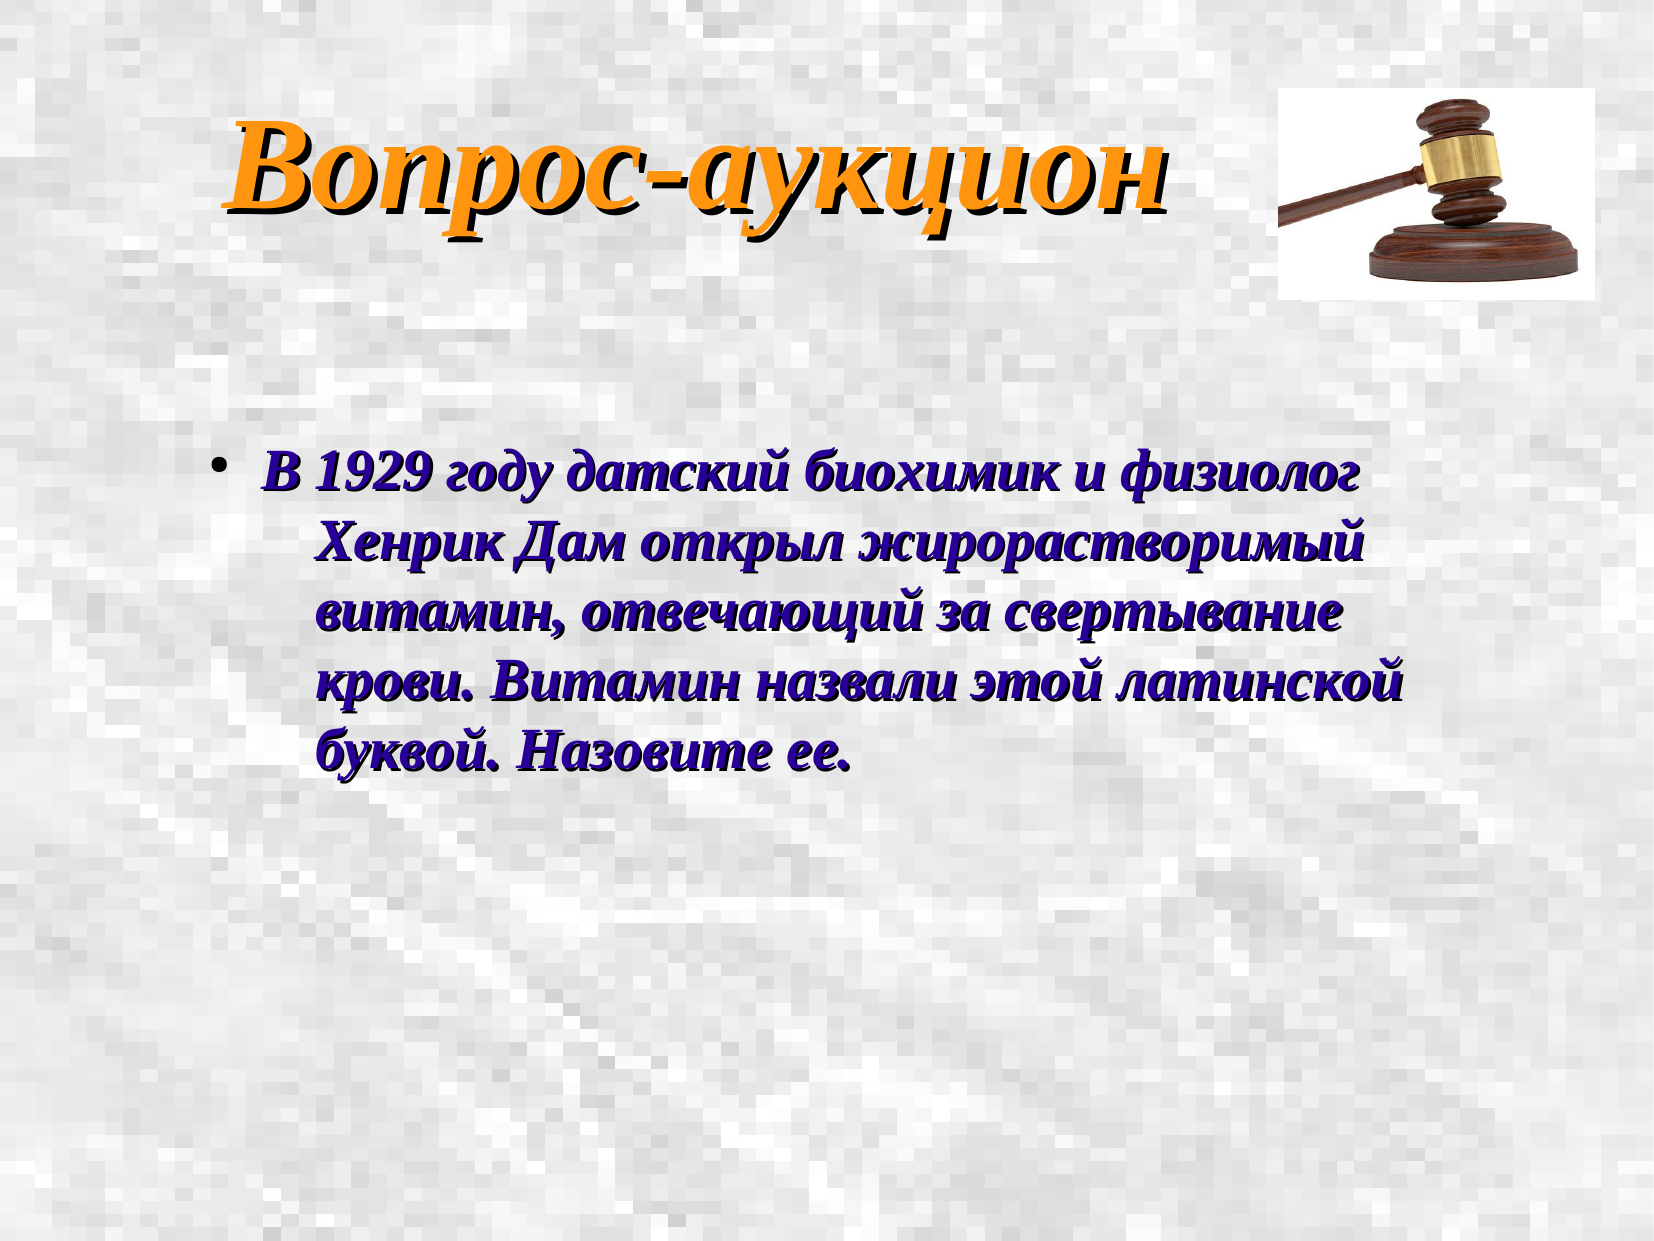

# Вопрос-аукцион
В 1929 году датский биохимик и физиолог Хенрик Дам открыл жирорастворимый витамин, отвечающий за свертывание крови. Витамин назвали этой латинской буквой. Назовите ее.